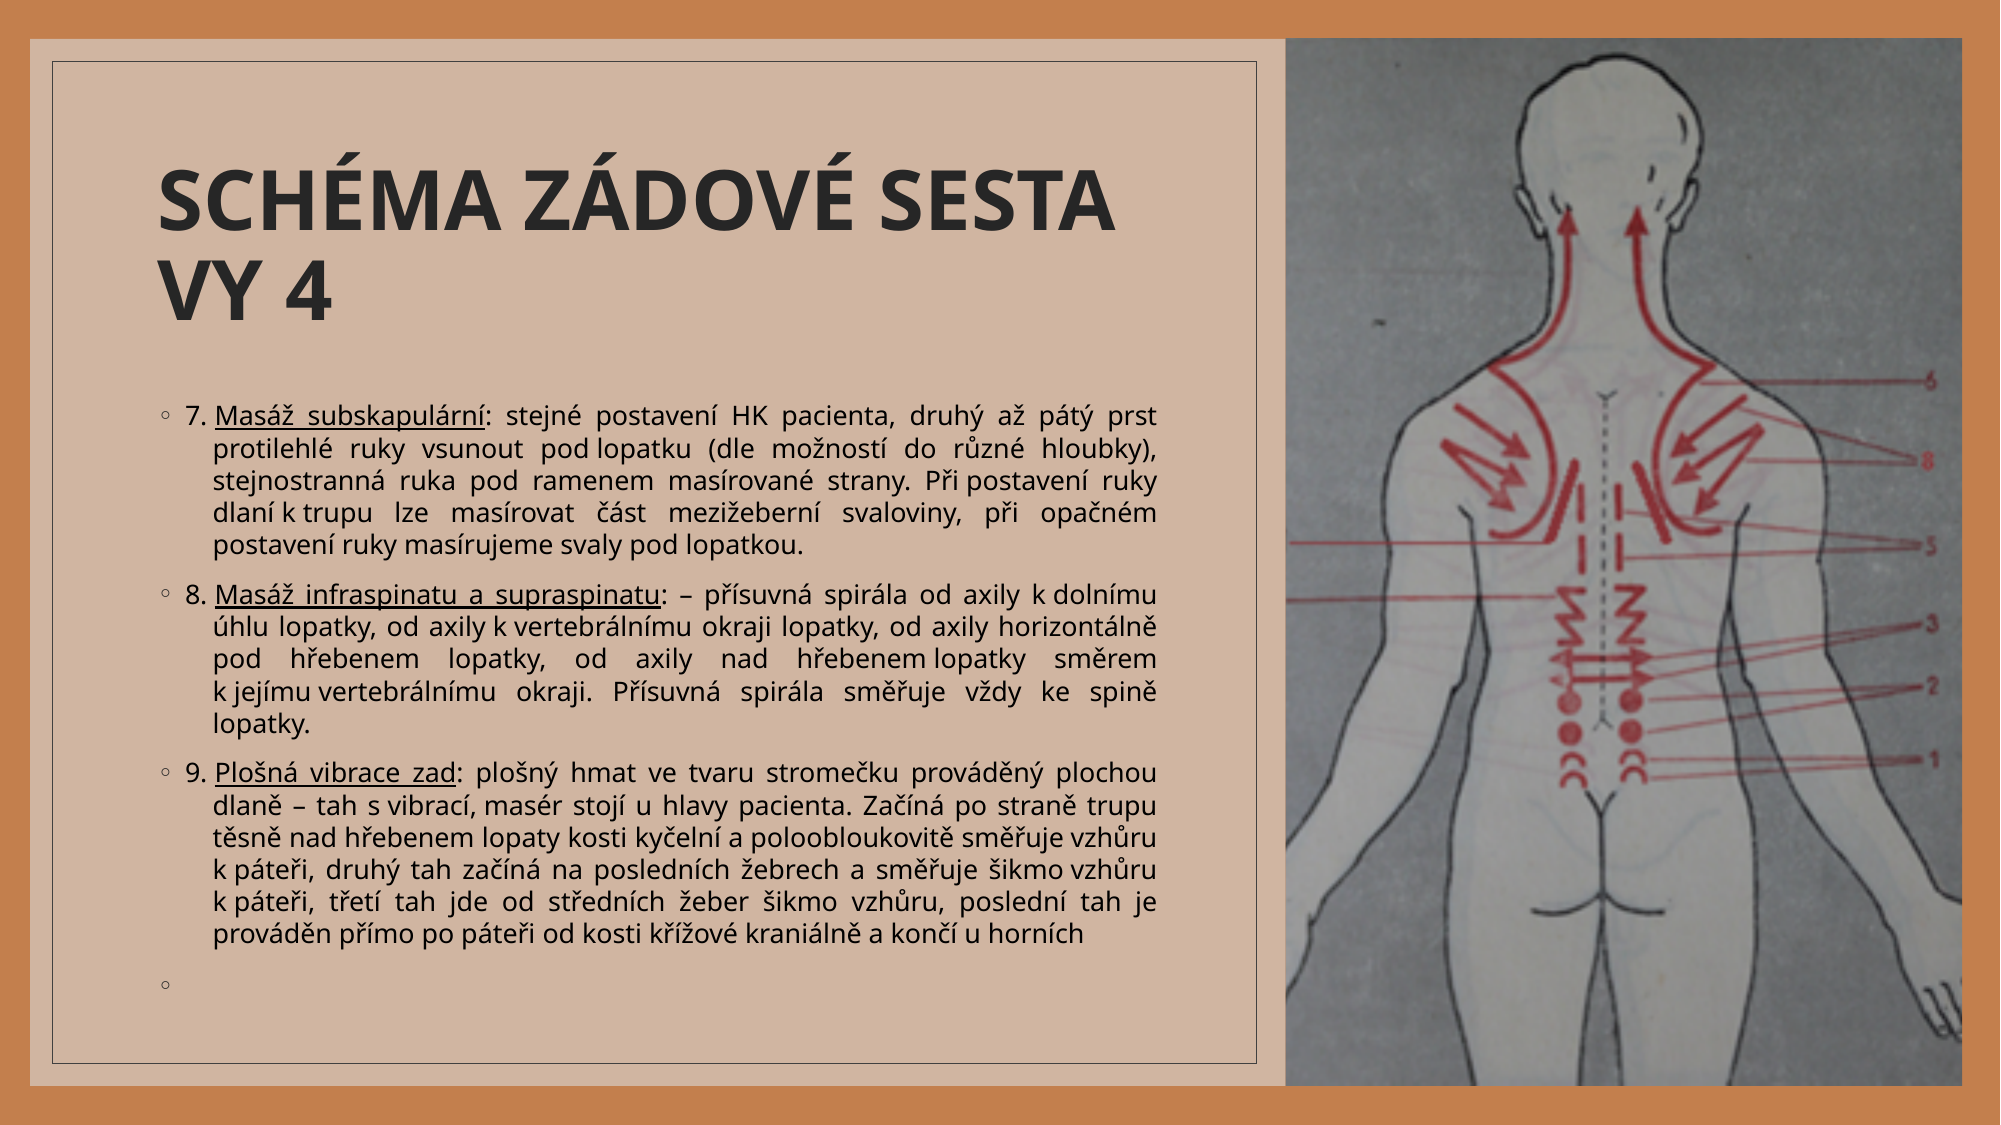

# SCHÉMA ZÁDOVÉ SESTAVY 4
7. Masáž subskapulární: stejné postavení HK pacienta, druhý až pátý prst protilehlé ruky vsunout pod lopatku (dle možností do různé hloubky), stejnostranná ruka pod ramenem masírované strany. Při postavení ruky dlaní k trupu lze masírovat část mezižeberní svaloviny, při opačném postavení ruky masírujeme svaly pod lopatkou.
8. Masáž infraspinatu a supraspinatu: – přísuvná spirála od axily k dolnímu úhlu lopatky, od axily k vertebrálnímu okraji lopatky, od axily horizontálně pod hřebenem lopatky, od axily nad hřebenem lopatky směrem k jejímu vertebrálnímu okraji. Přísuvná spirála směřuje vždy ke spině lopatky.
9. Plošná vibrace zad: plošný hmat ve tvaru stromečku prováděný plochou dlaně – tah s vibrací, masér stojí u hlavy pacienta. Začíná po straně trupu těsně nad hřebenem lopaty kosti kyčelní a poloobloukovitě směřuje vzhůru k páteři, druhý tah začíná na posledních žebrech a směřuje šikmo vzhůru k páteři, třetí tah jde od středních žeber šikmo vzhůru, poslední tah je prováděn přímo po páteři od kosti křížové kraniálně a končí u horních